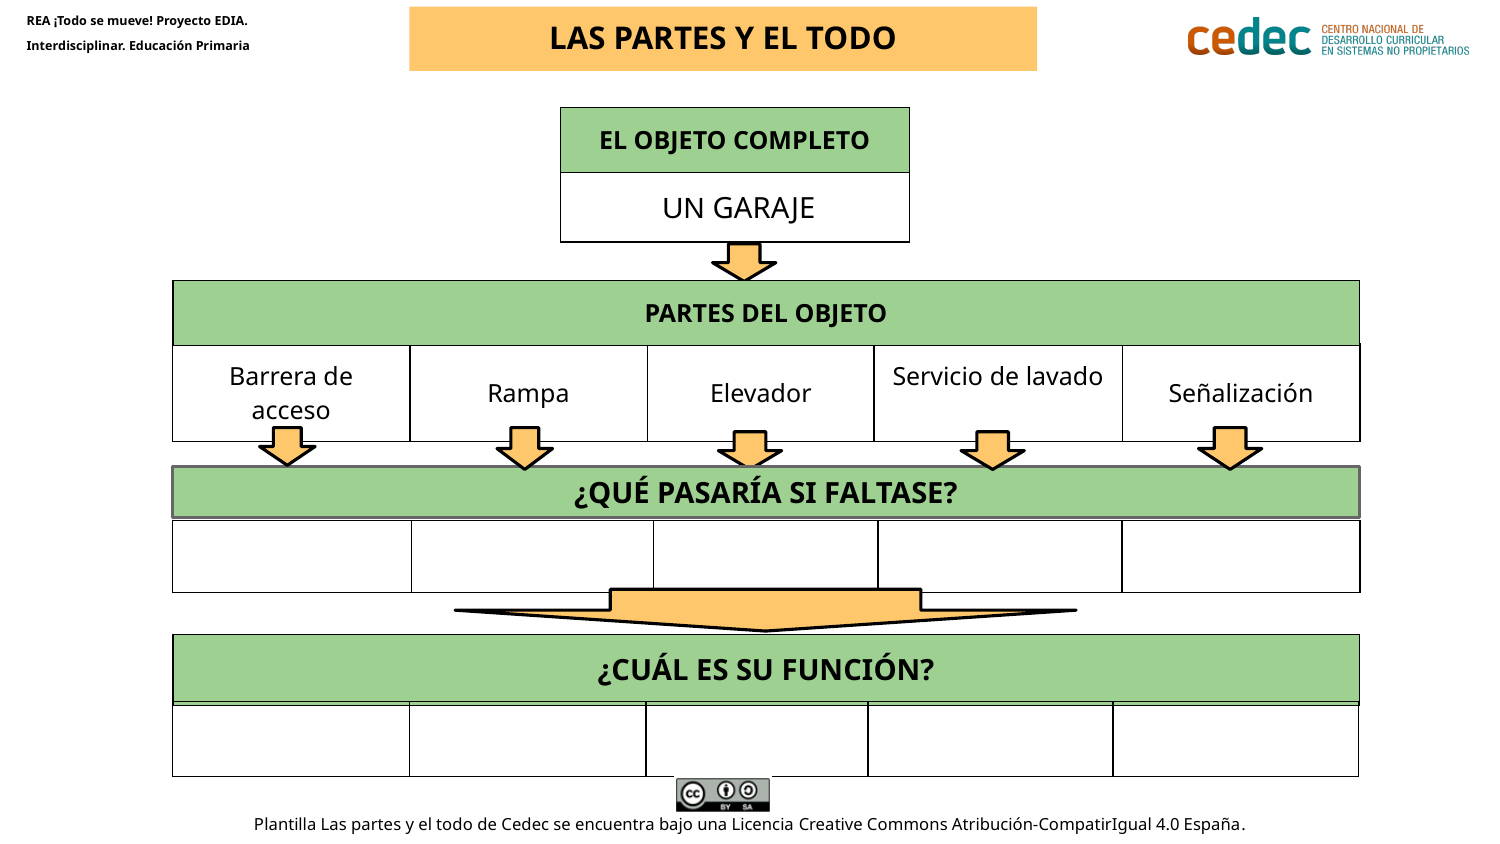

REA ¡Todo se mueve! Proyecto EDIA.
Interdisciplinar. Educación Primaria
# LAS PARTES Y EL TODO
| EL OBJETO COMPLETO |
| --- |
| UN GARAJE |
| PARTES DEL OBJETO |
| --- |
| Barrera de acceso | Rampa | Elevador | Servicio de lavado | Señalización |
| --- | --- | --- | --- | --- |
¿QUÉ PASARÍA SI FALTASE?
| | | | | |
| --- | --- | --- | --- | --- |
| ¿CUÁL ES SU FUNCIÓN? |
| --- |
| | | | | |
| --- | --- | --- | --- | --- |
Plantilla Las partes y el todo de Cedec se encuentra bajo una Licencia Creative Commons Atribución-CompatirIgual 4.0 España.